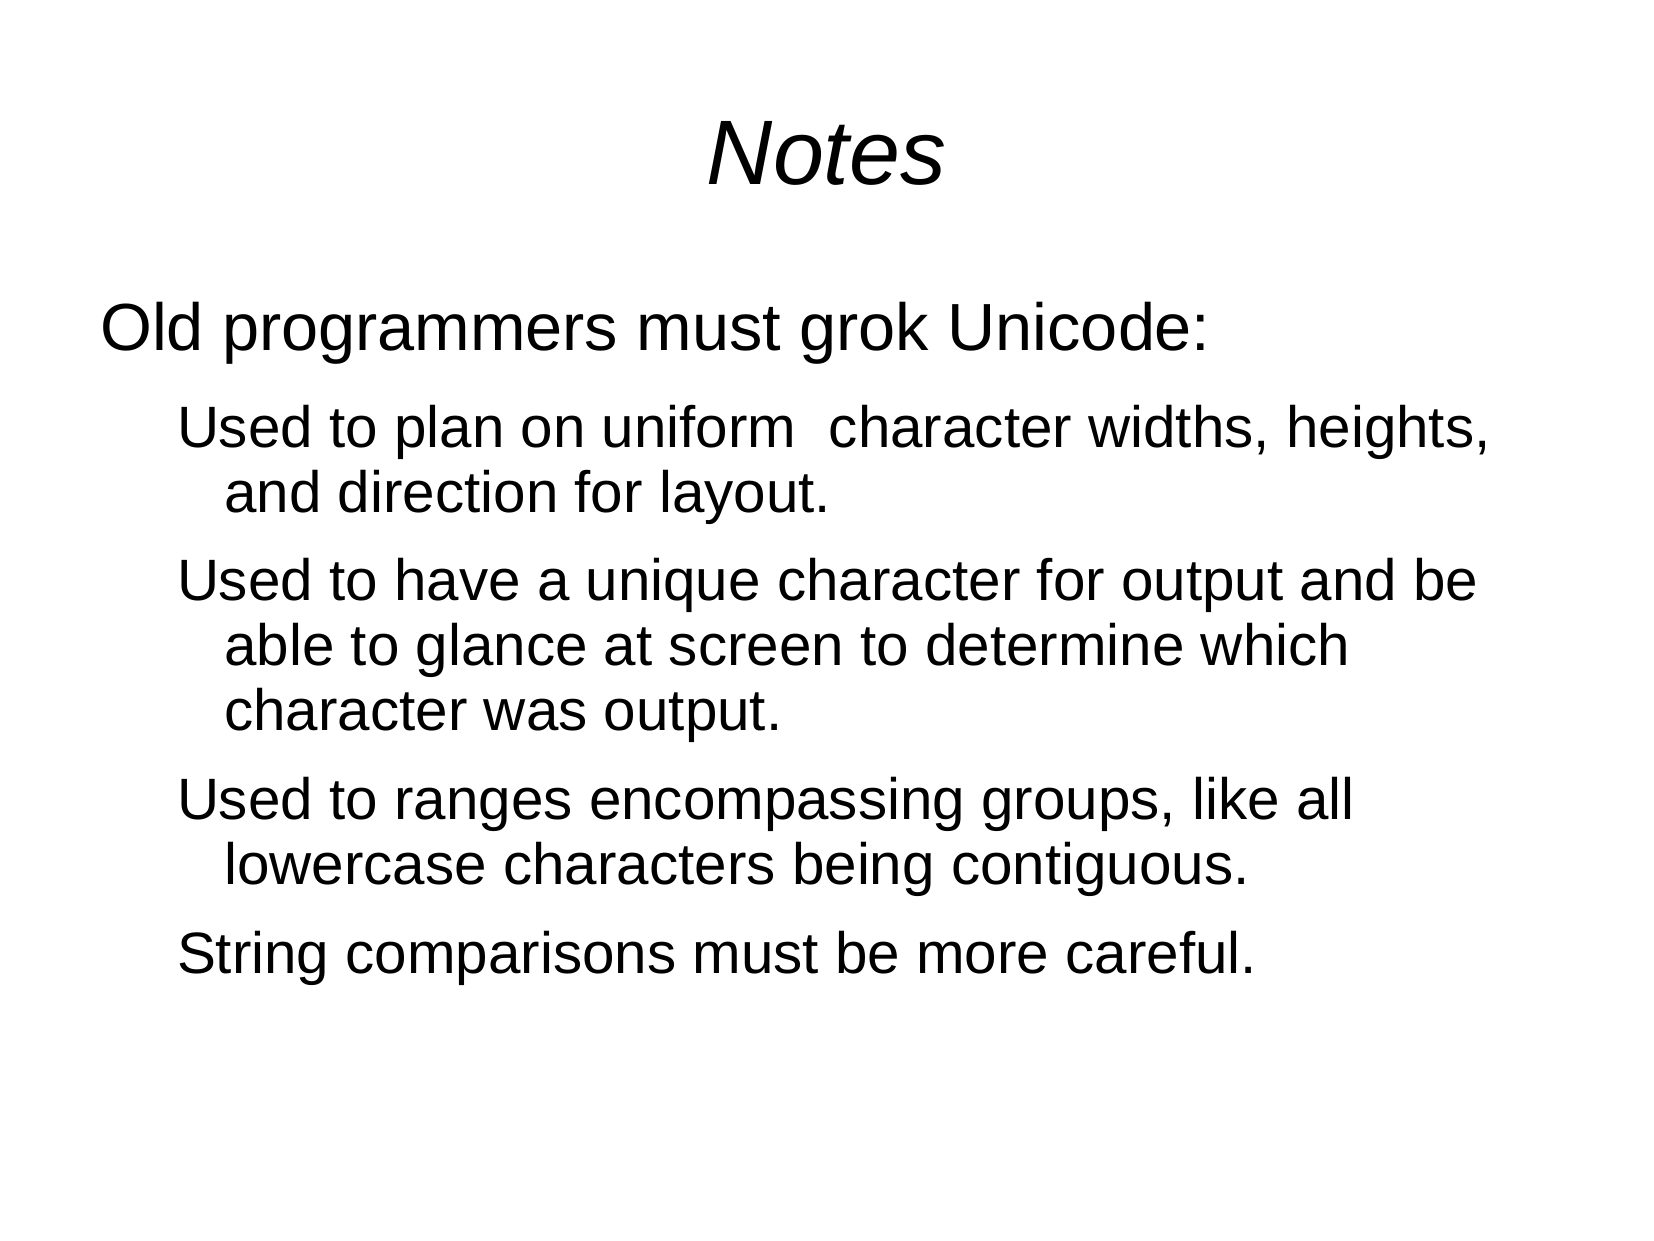

# Notes
Old programmers must grok Unicode:
Used to plan on uniform character widths, heights, and direction for layout.
Used to have a unique character for output and be able to glance at screen to determine which character was output.
Used to ranges encompassing groups, like all lowercase characters being contiguous.
String comparisons must be more careful.